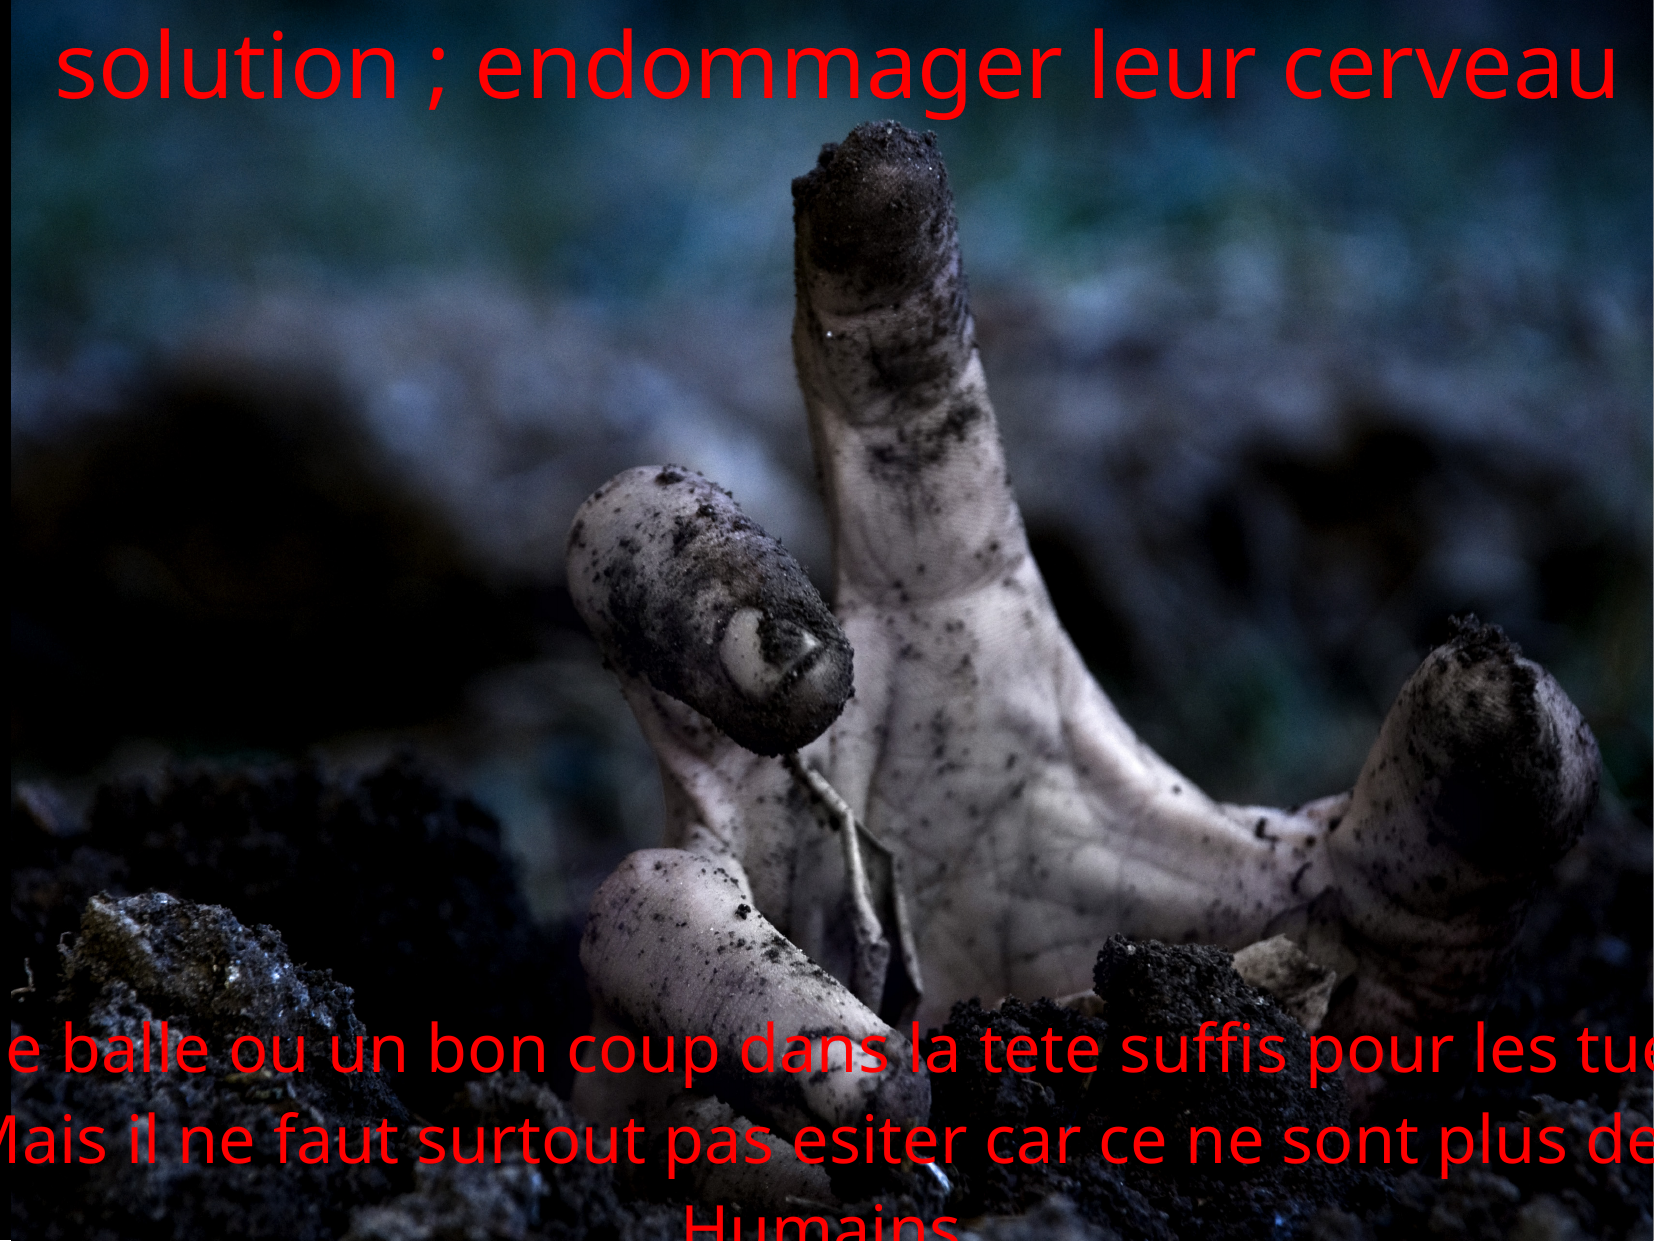

Pour tuer ces monstres il n'y a qu'une seul
solution ; endommager leur cerveau
Une balle ou un bon coup dans la tete suffis pour les tuer .
Mais il ne faut surtout pas esiter car ce ne sont plus des
Humains ,
Mais des prédateurs qui ne pence qu'a vous manger